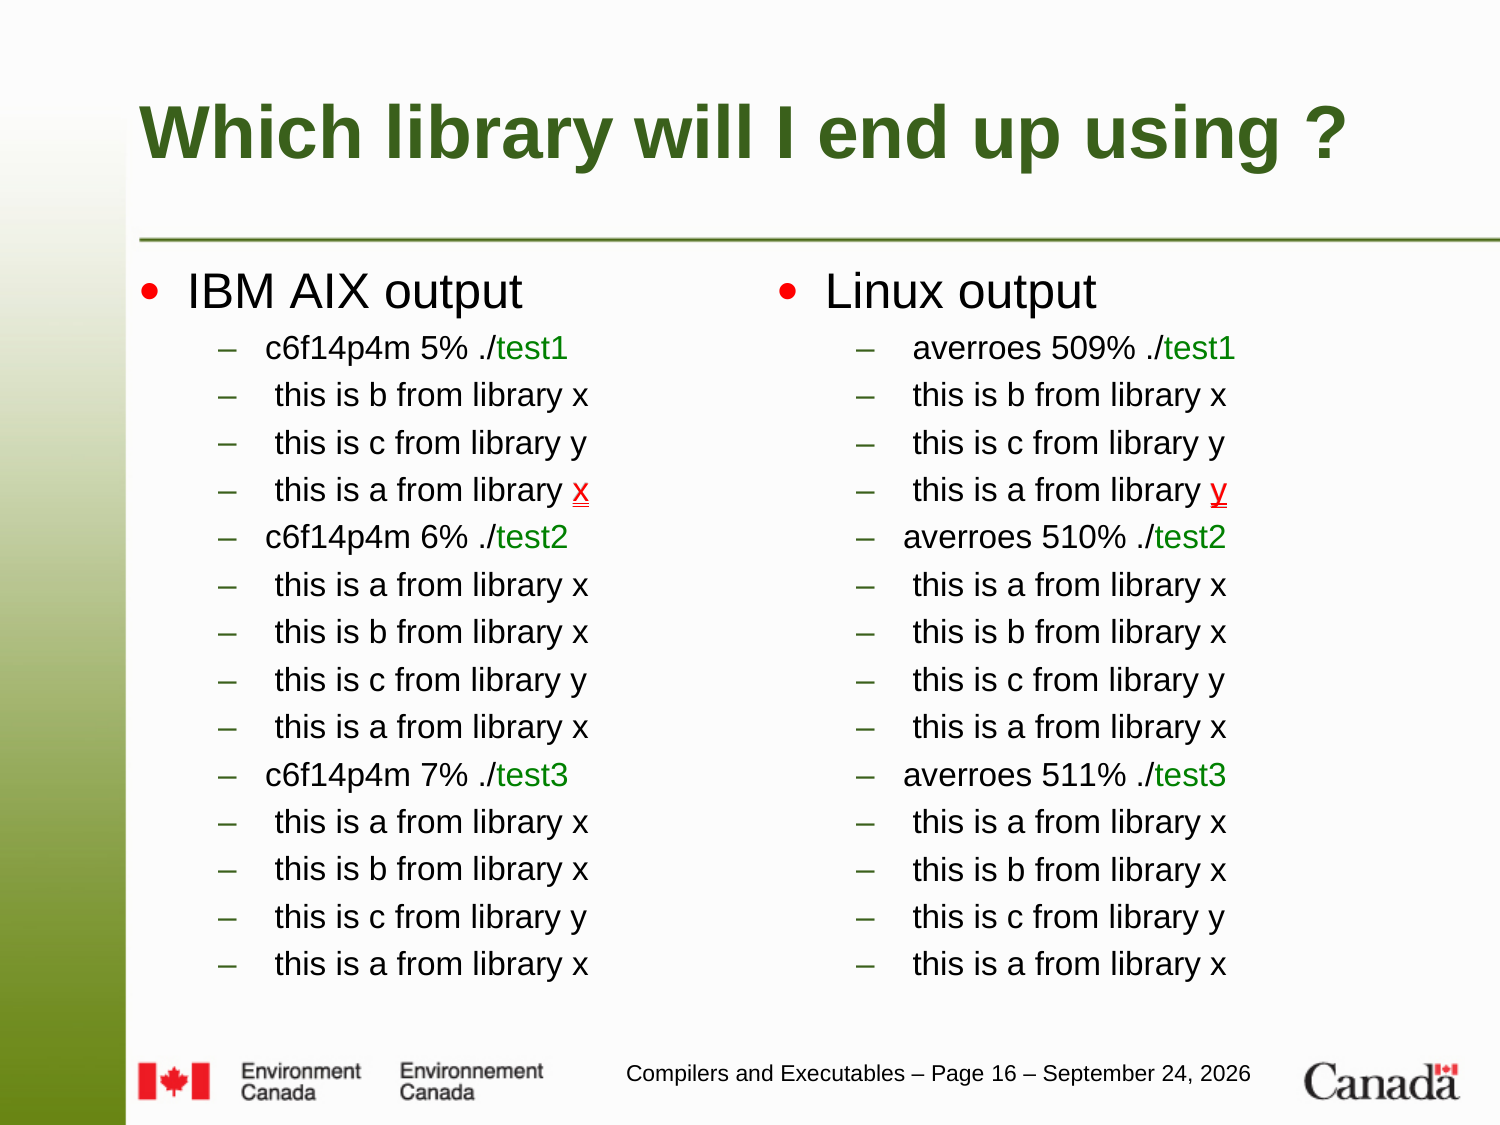

# Which library will I end up using ?
IBM AIX output
c6f14p4m 5% ./test1
 this is b from library x
 this is c from library y
 this is a from library x
c6f14p4m 6% ./test2
 this is a from library x
 this is b from library x
 this is c from library y
 this is a from library x
c6f14p4m 7% ./test3
 this is a from library x
 this is b from library x
 this is c from library y
 this is a from library x
Linux output
 averroes 509% ./test1
 this is b from library x
 this is c from library y
 this is a from library y
averroes 510% ./test2
 this is a from library x
 this is b from library x
 this is c from library y
 this is a from library x
averroes 511% ./test3
 this is a from library x
 this is b from library x
 this is c from library y
 this is a from library x